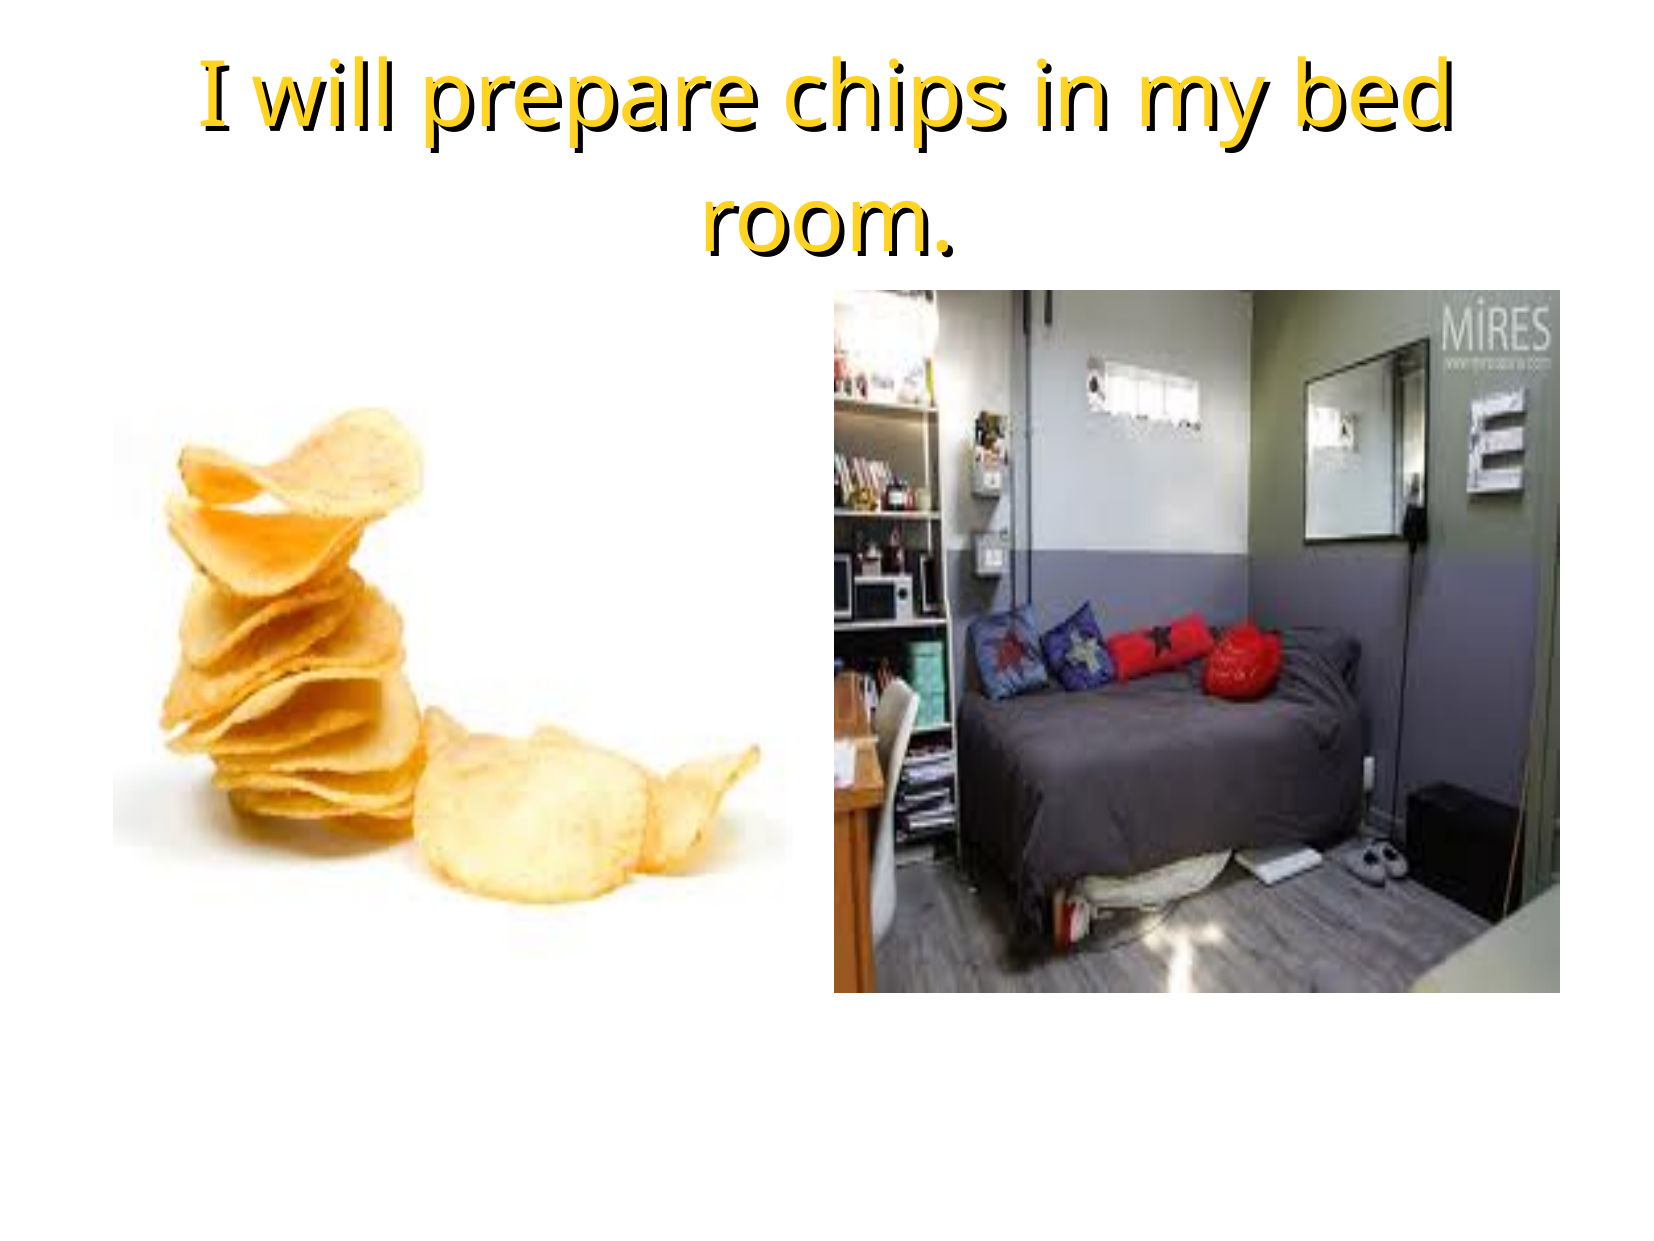

# I will prepare chips in my bed room.